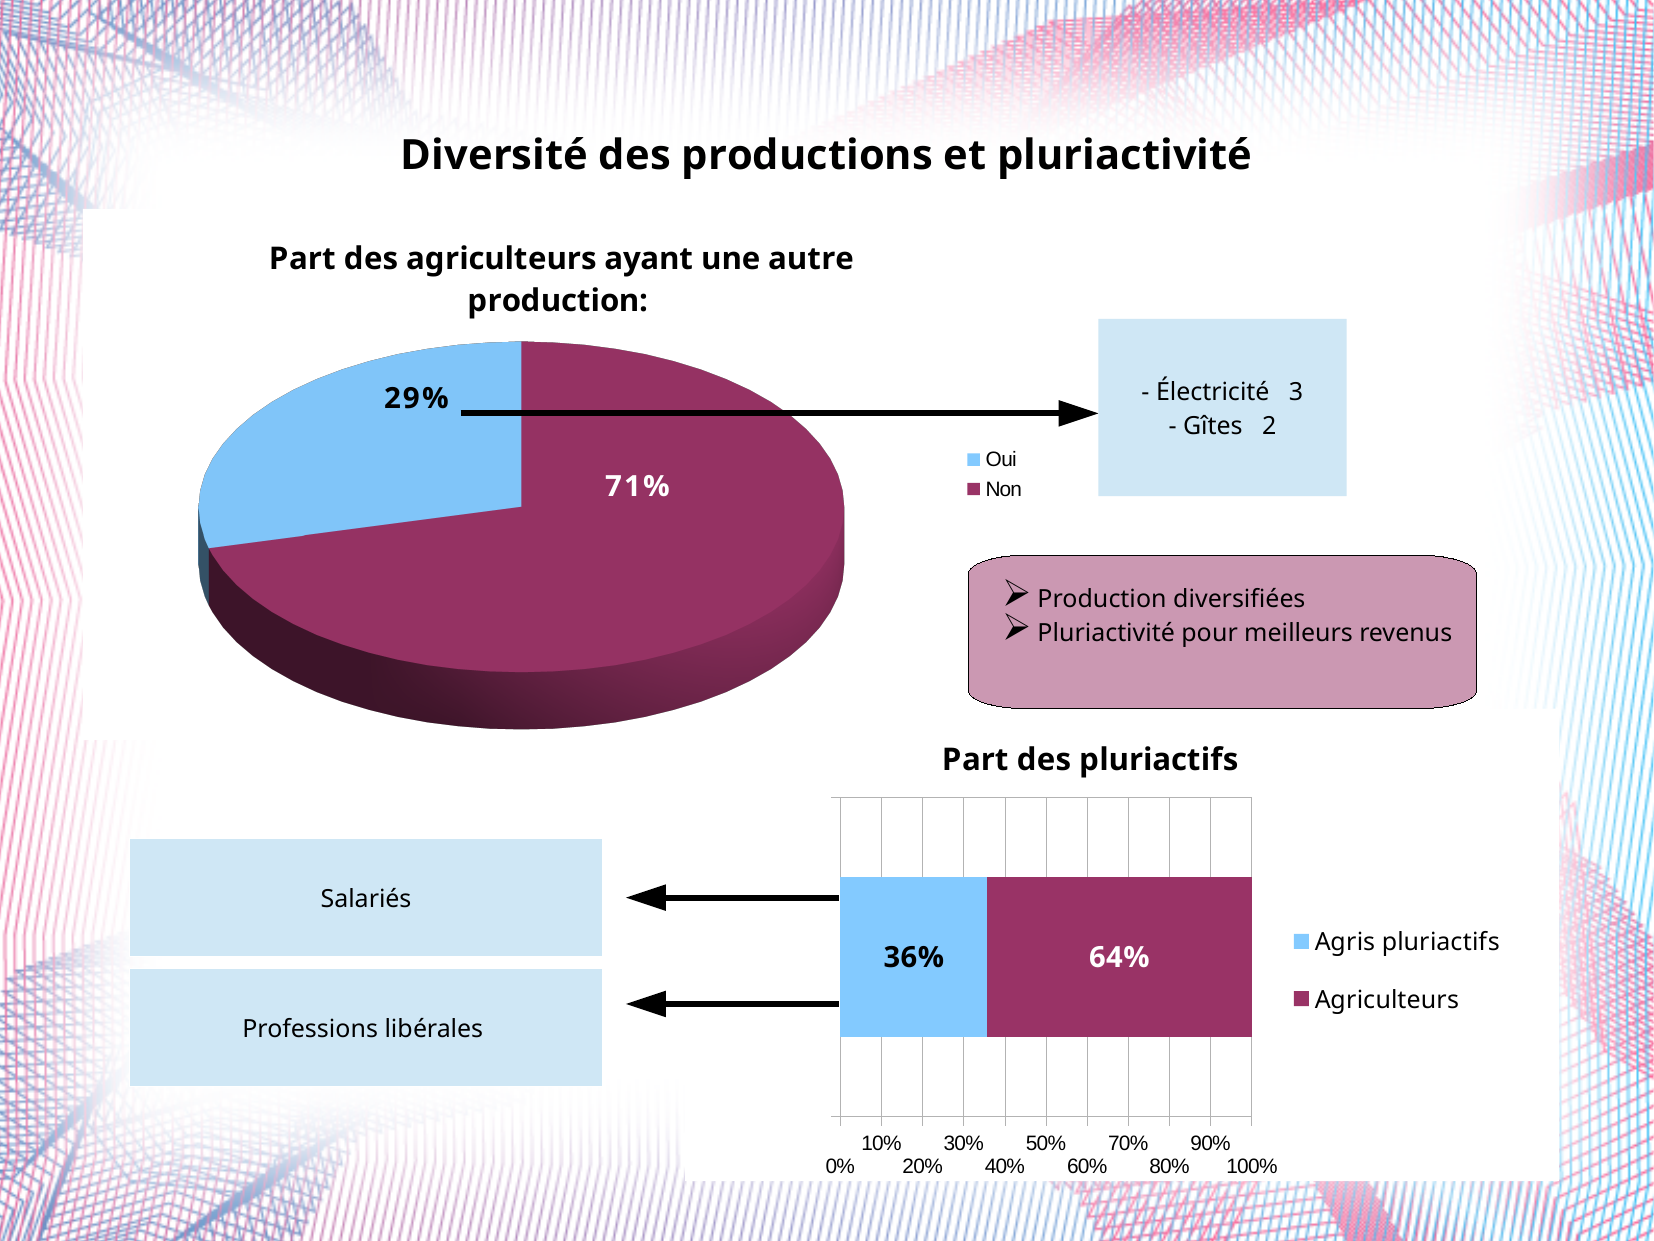

# Diversité des productions et pluriactivité
[unsupported chart]
- Électricité 3
- Gîtes 2
Production diversifiées
Pluriactivité pour meilleurs revenus
### Chart: Part des pluriactifs
| Category | Agris pluriactifs | Agriculteurs |
|---|---|---|
| None | 5.0 | 9.0 |Salariés
Professions libérales